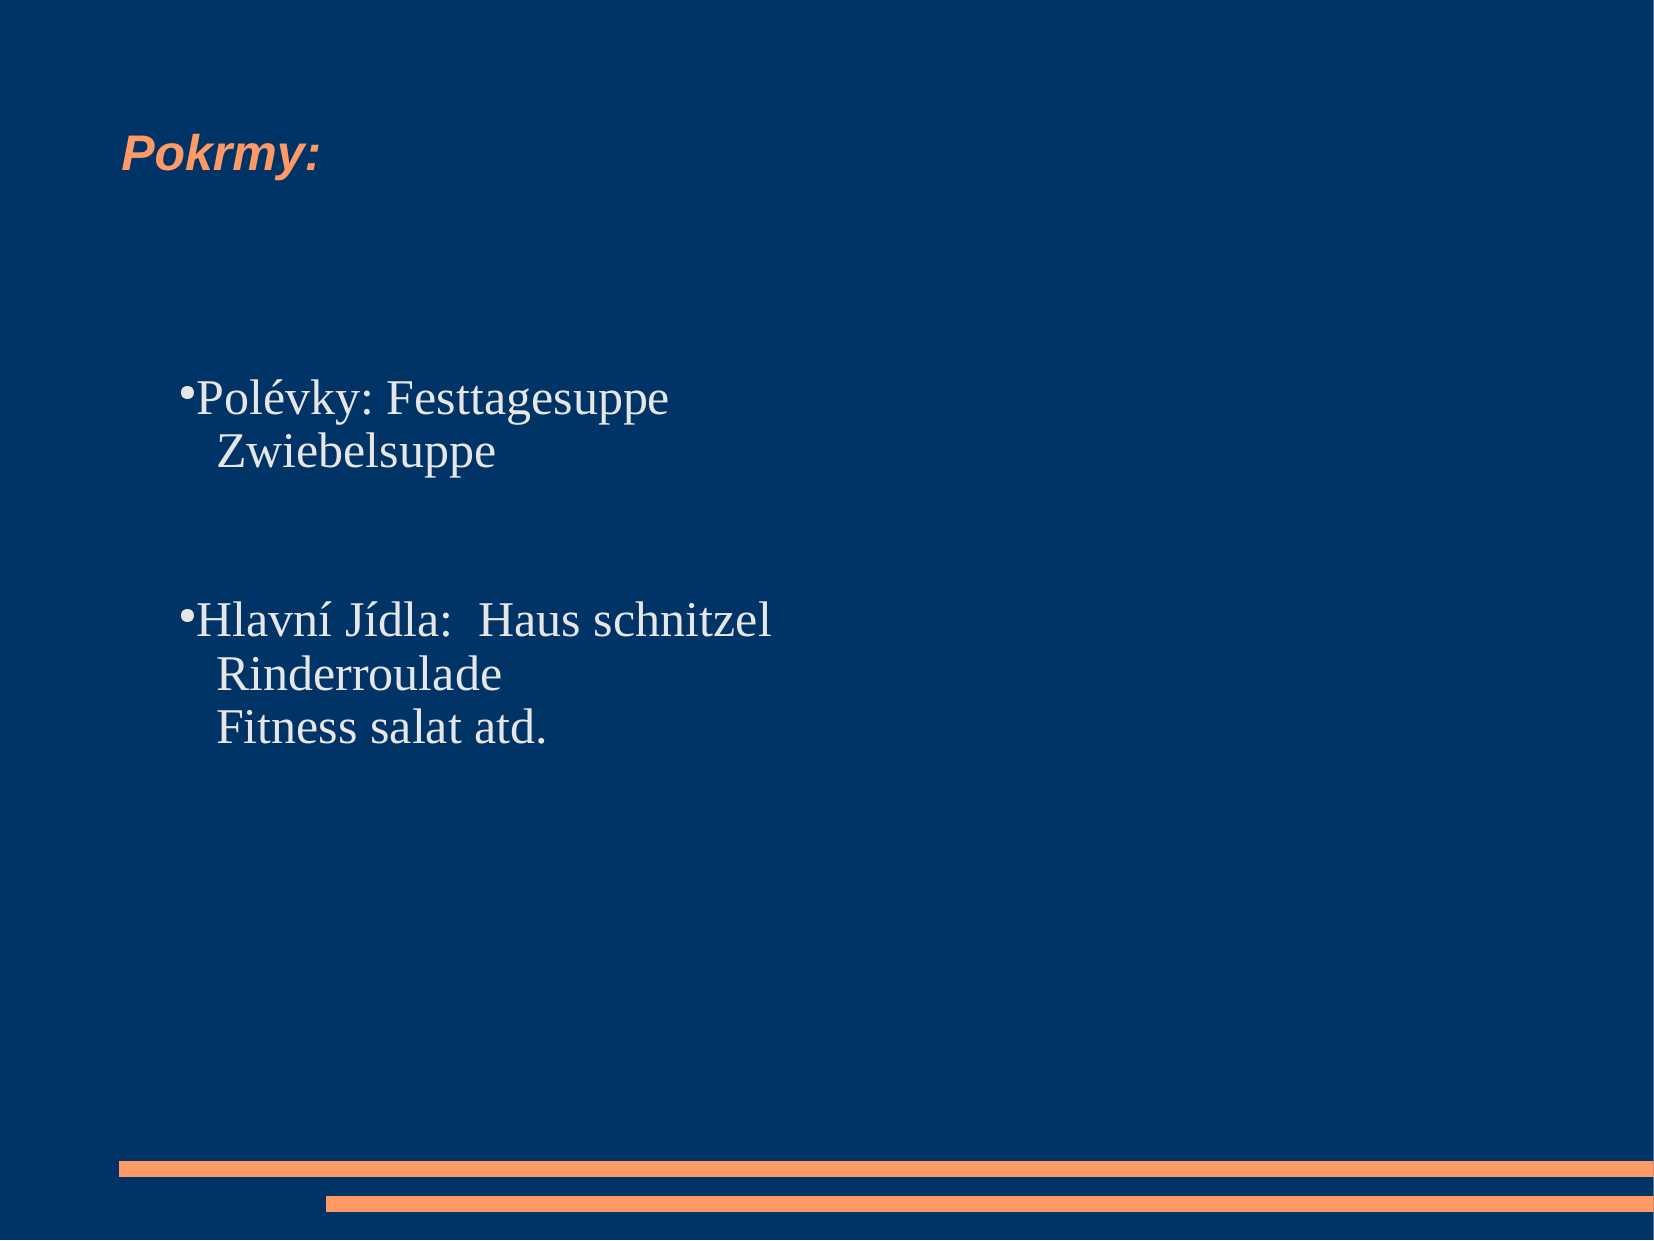

# Pokrmy:
Polévky: Festtagesuppe
 Zwiebelsuppe
Hlavní Jídla: Haus schnitzel
 Rinderroulade
 Fitness salat atd.